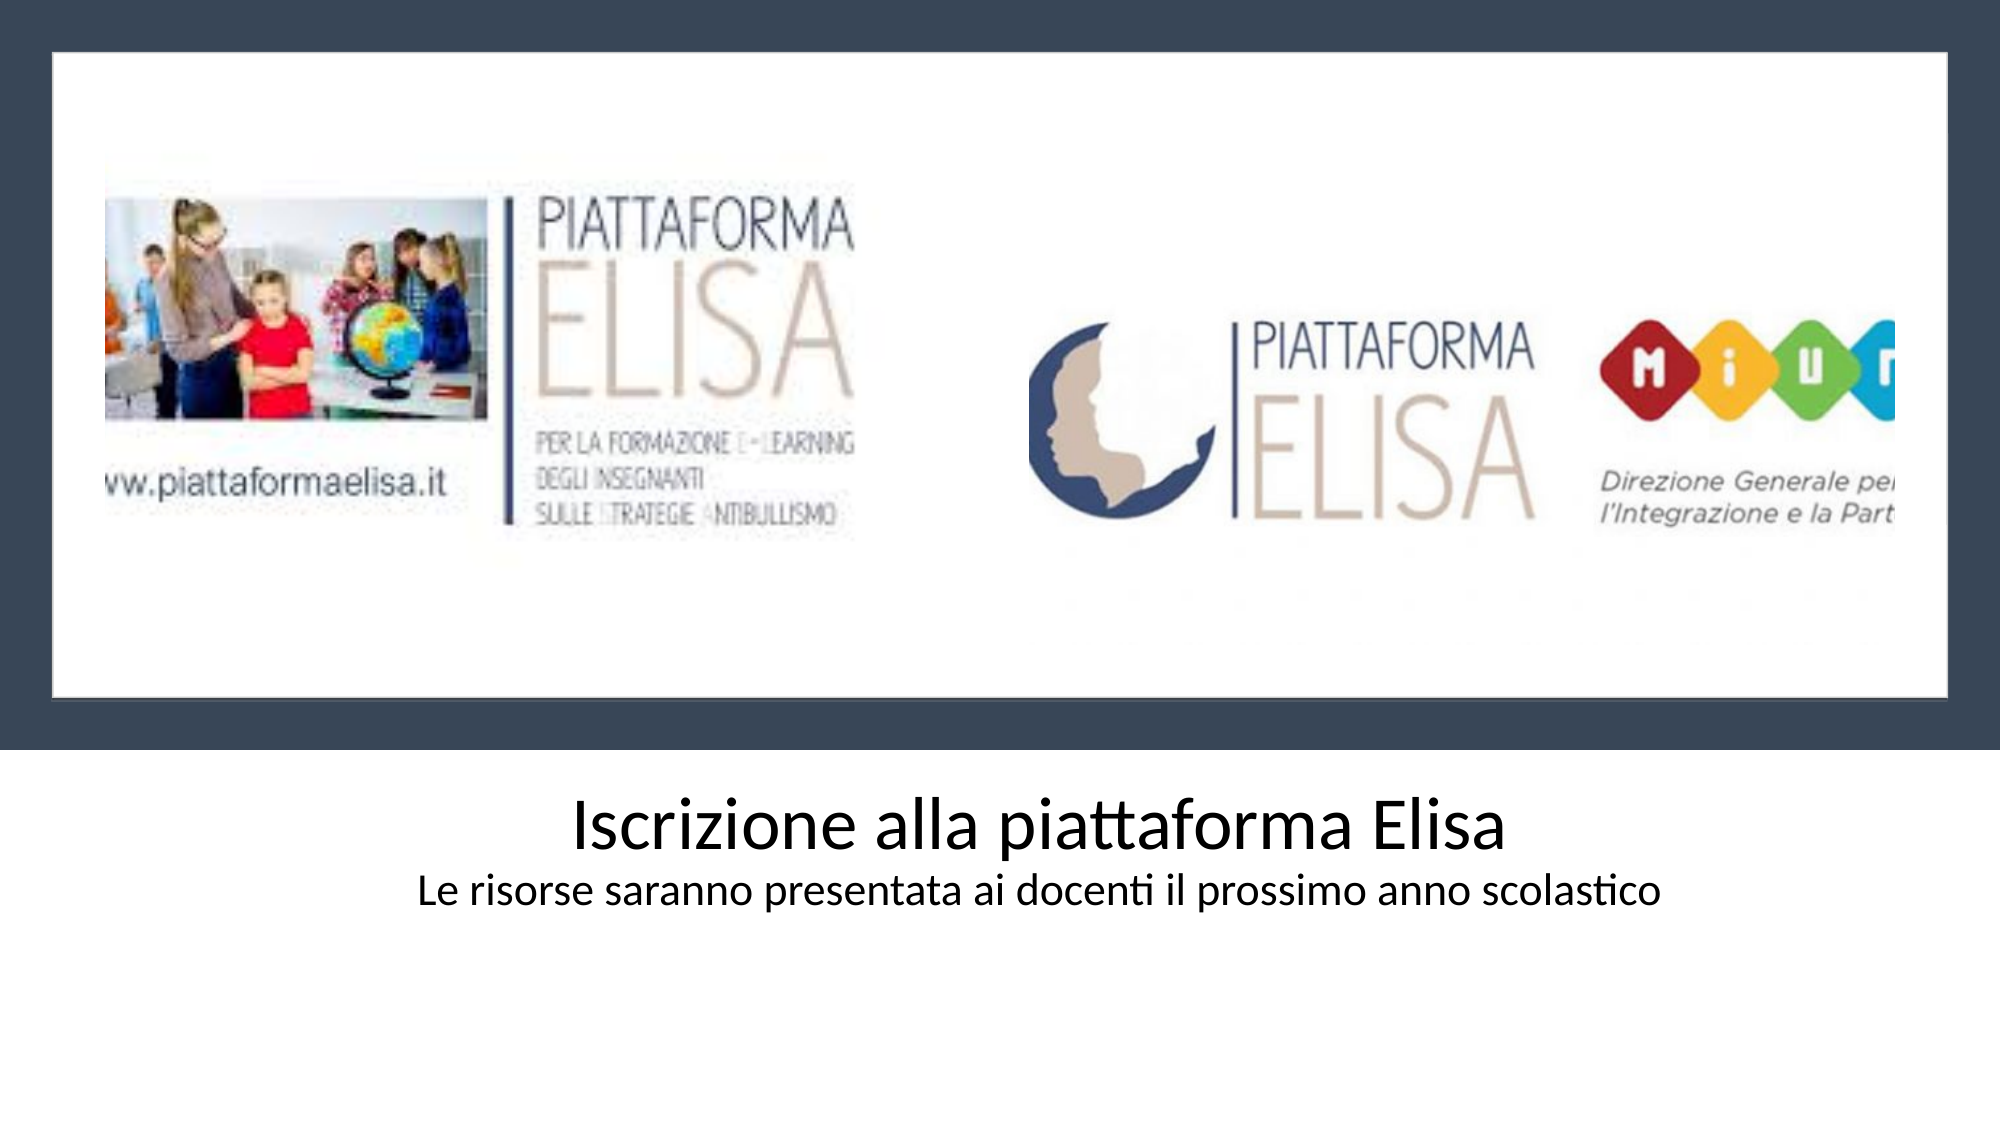

# Iscrizione alla piattaforma Elisa Le risorse saranno presentata ai docenti il prossimo anno scolastico